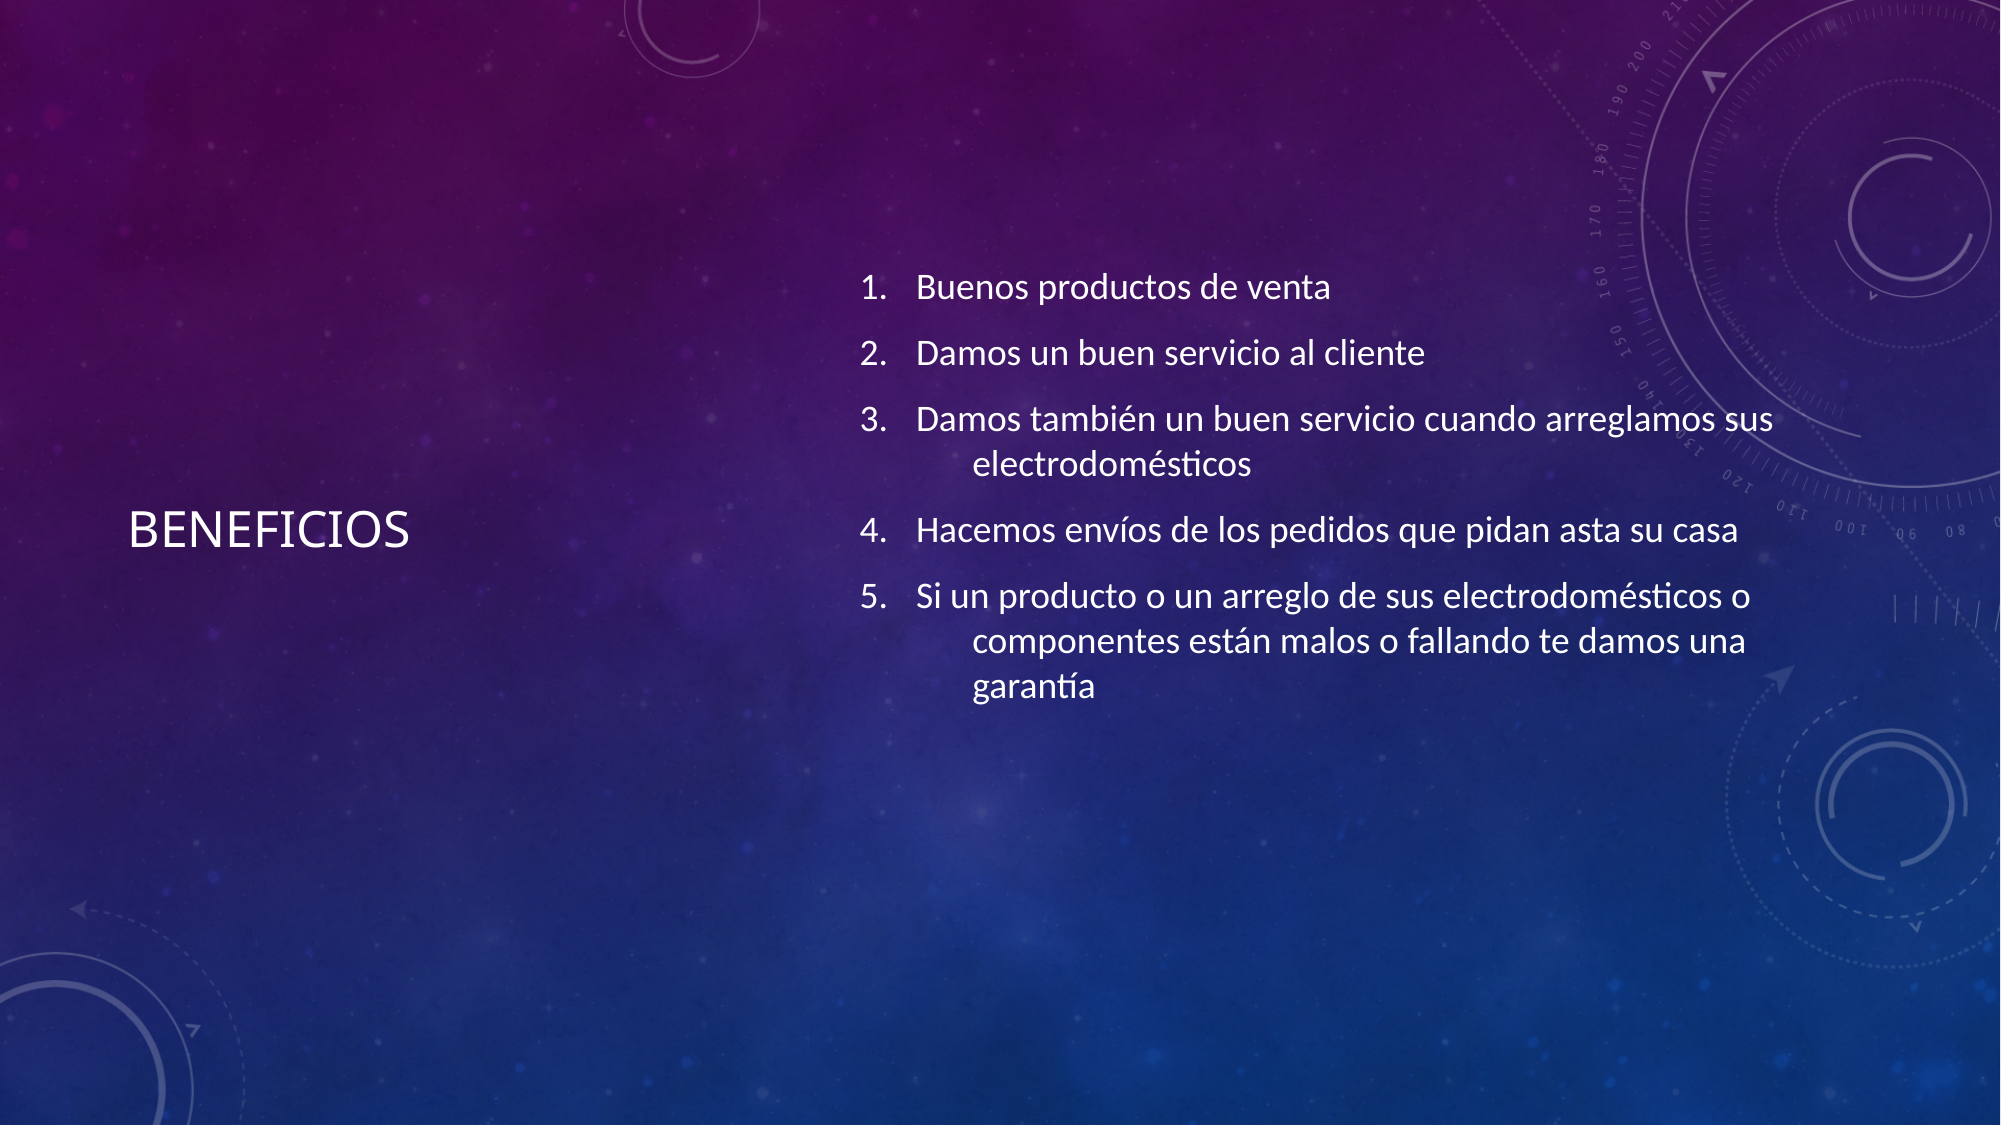

Buenos productos de venta
Damos un buen servicio al cliente
Damos también un buen servicio cuando arreglamos sus electrodomésticos
Hacemos envíos de los pedidos que pidan asta su casa
Si un producto o un arreglo de sus electrodomésticos o componentes están malos o fallando te damos una garantía
# Beneficios